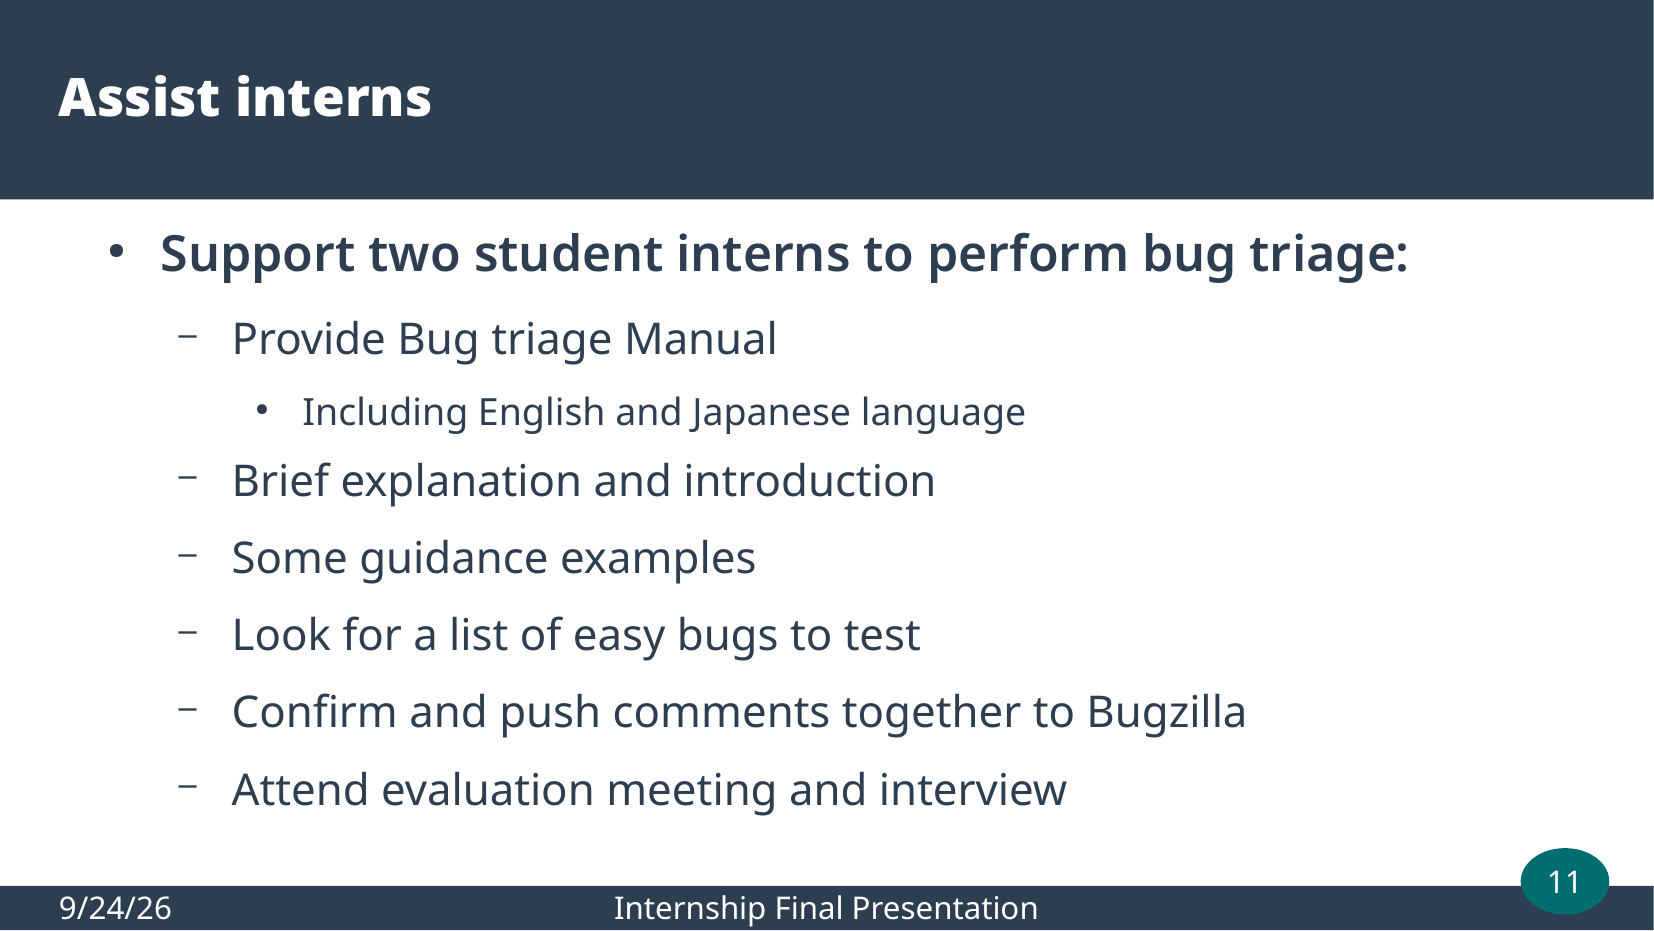

# Assist interns
Support two student interns to perform bug triage:
Provide Bug triage Manual
Including English and Japanese language
Brief explanation and introduction
Some guidance examples
Look for a list of easy bugs to test
Confirm and push comments together to Bugzilla
Attend evaluation meeting and interview
11
Internship Final Presentation